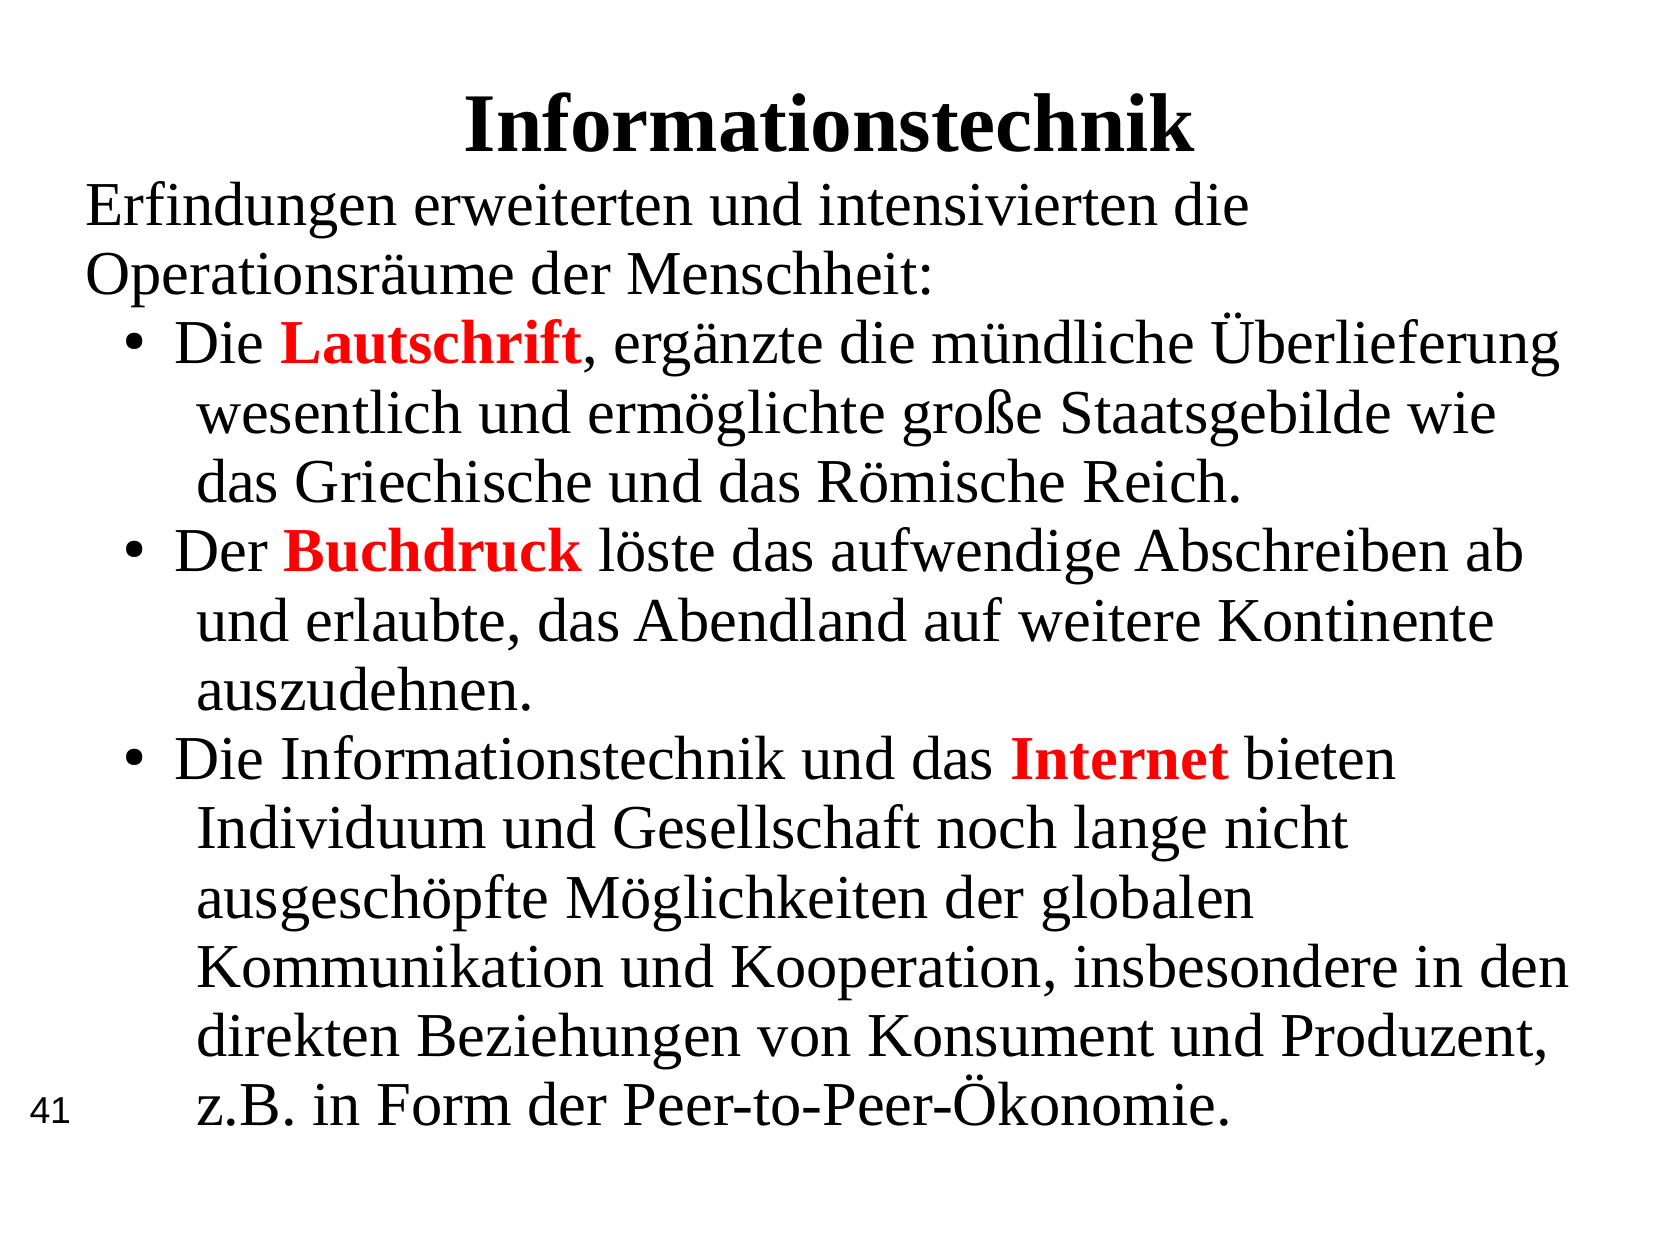

Informationstechnik
Erfindungen erweiterten und intensivierten die
Operationsräume der Menschheit:
 Die Lautschrift, ergänzte die mündliche Überlieferung wesentlich und ermöglichte große Staatsgebilde wie das Griechische und das Römische Reich.
 Der Buchdruck löste das aufwendige Abschreiben ab und erlaubte, das Abendland auf weitere Kontinente auszudehnen.
 Die Informationstechnik und das Internet bieten Individuum und Gesellschaft noch lange nicht ausgeschöpfte Möglichkeiten der globalen Kommunikation und Kooperation, insbesondere in den direkten Beziehungen von Konsument und Produzent, z.B. in Form der Peer-to-Peer-Ökonomie.